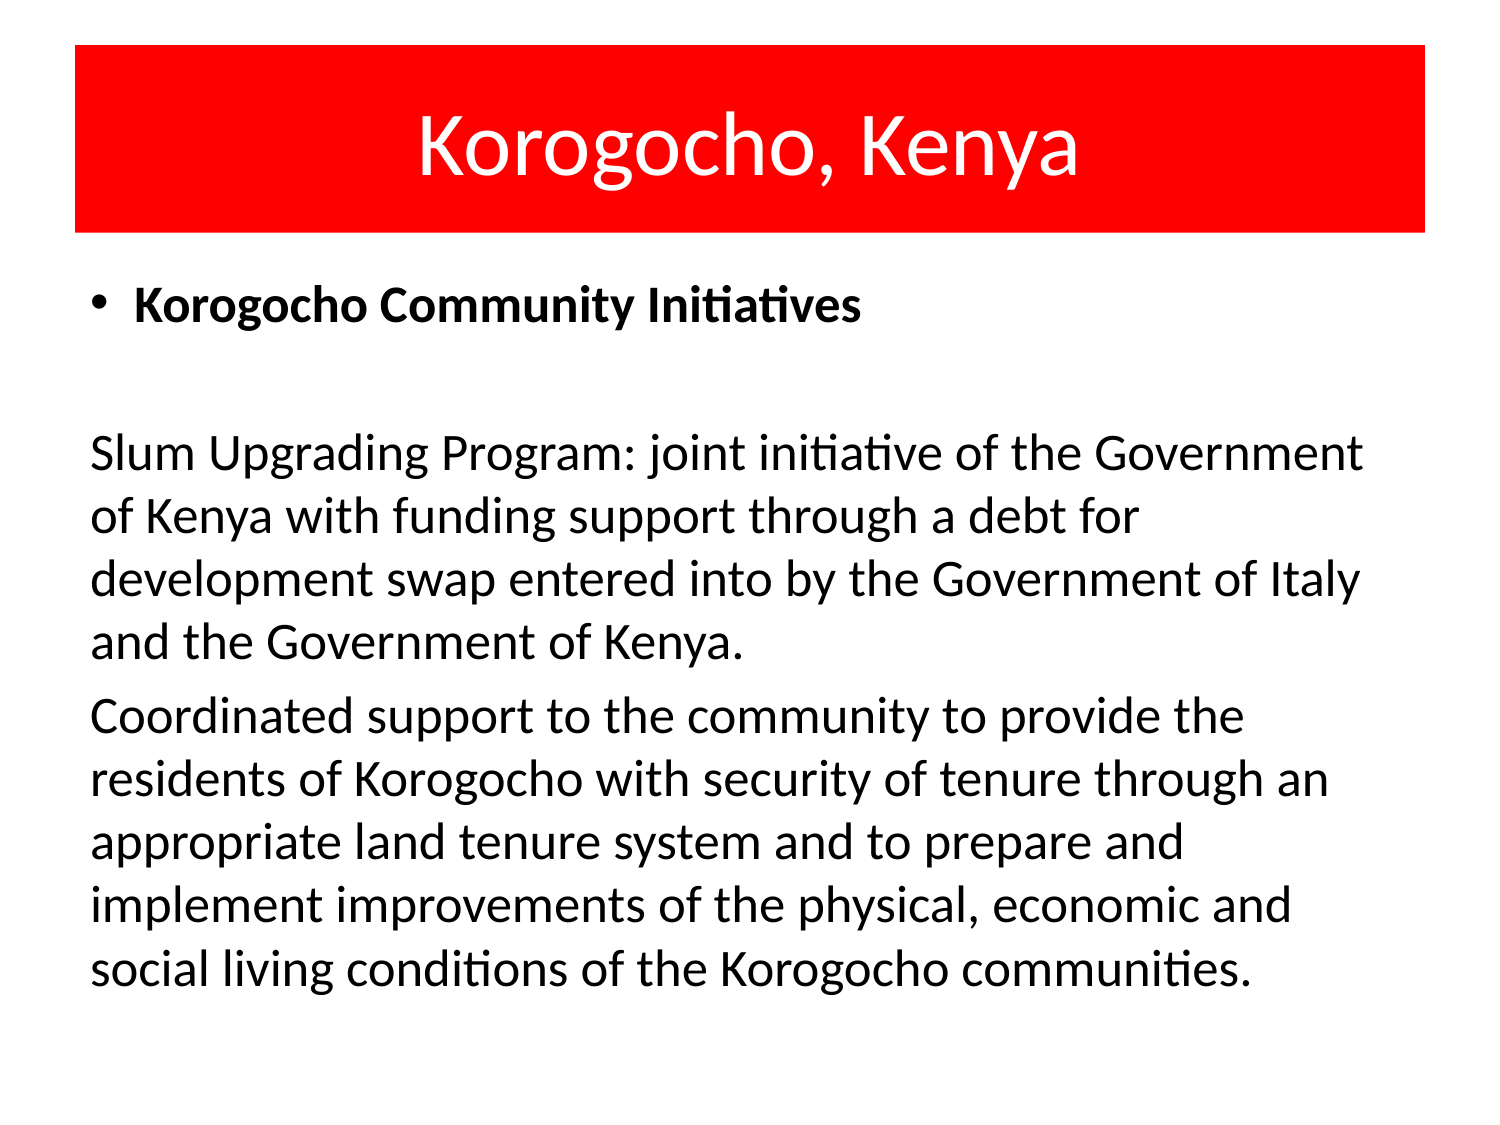

# Korogocho, Kenya
Korogocho Community Initiatives
Slum Upgrading Program: joint initiative of the Government of Kenya with funding support through a debt for development swap entered into by the Government of Italy and the Government of Kenya.
Coordinated support to the community to provide the residents of Korogocho with security of tenure through an appropriate land tenure system and to prepare and implement improvements of the physical, economic and social living conditions of the Korogocho communities.